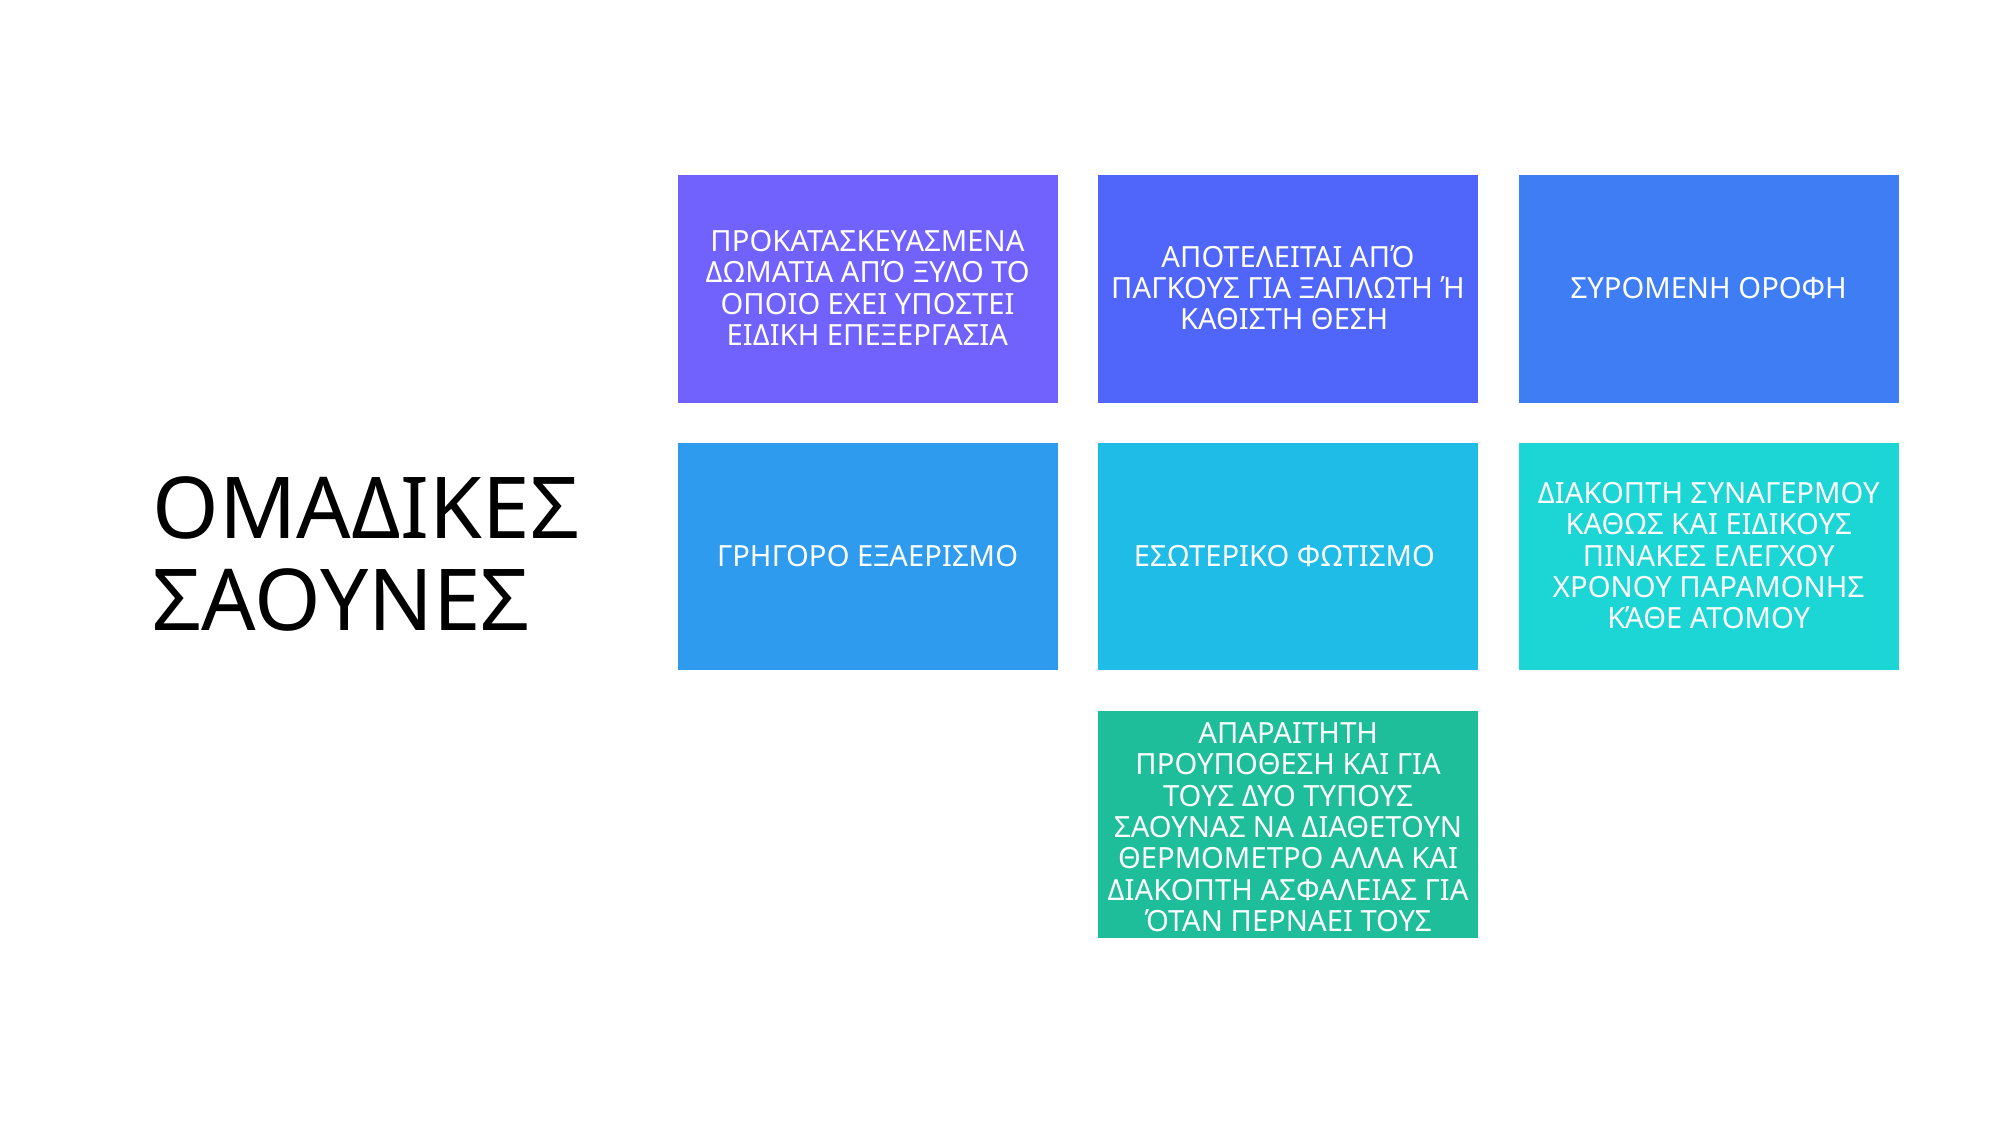

# ΟΜΑΔΙΚΕΣ ΣΑΟΥΝΕΣ
ΠΡΟΚΑΤΑΣΚΕΥΑΣΜΕΝΑ ΔΩΜΑΤΙΑ ΑΠΌ ΞΥΛΟ ΤΟ ΟΠΟΙΟ ΕΧΕΙ ΥΠΟΣΤΕΙ ΕΙΔΙΚΗ ΕΠΕΞΕΡΓΑΣΙΑ
ΑΠΟΤΕΛΕΙΤΑΙ ΑΠΌ ΠΑΓΚΟΥΣ ΓΙΑ ΞΑΠΛΩΤΗ Ή ΚΑΘΙΣΤΗ ΘΕΣΗ
ΣΥΡΟΜΕΝΗ ΟΡΟΦΗ
ΓΡΗΓΟΡΟ ΕΞΑΕΡΙΣΜΟ
ΕΣΩΤΕΡΙΚΟ ΦΩΤΙΣΜΟ
ΔΙΑΚΟΠΤΗ ΣΥΝΑΓΕΡΜΟΥ ΚΑΘΩΣ ΚΑΙ ΕΙΔΙΚΟΥΣ ΠΙΝΑΚΕΣ ΕΛΕΓΧΟΥ ΧΡΟΝΟΥ ΠΑΡΑΜΟΝΗΣ ΚΆΘΕ ΑΤΟΜΟΥ
ΑΠΑΡΑΙΤΗΤΗ ΠΡΟΥΠΟΘΕΣΗ ΚΑΙ ΓΙΑ ΤΟΥΣ ΔΥΟ ΤΥΠΟΥΣ ΣΑΟΥΝΑΣ ΝΑ ΔΙΑΘΕΤΟΥΝ ΘΕΡΜΟΜΕΤΡΟ ΑΛΛΑ ΚΑΙ ΔΙΑΚΟΠΤΗ ΑΣΦΑΛΕΙΑΣ ΓΙΑ ΌΤΑΝ ΠΕΡΝΑΕΙ ΤΟΥΣ 120oC